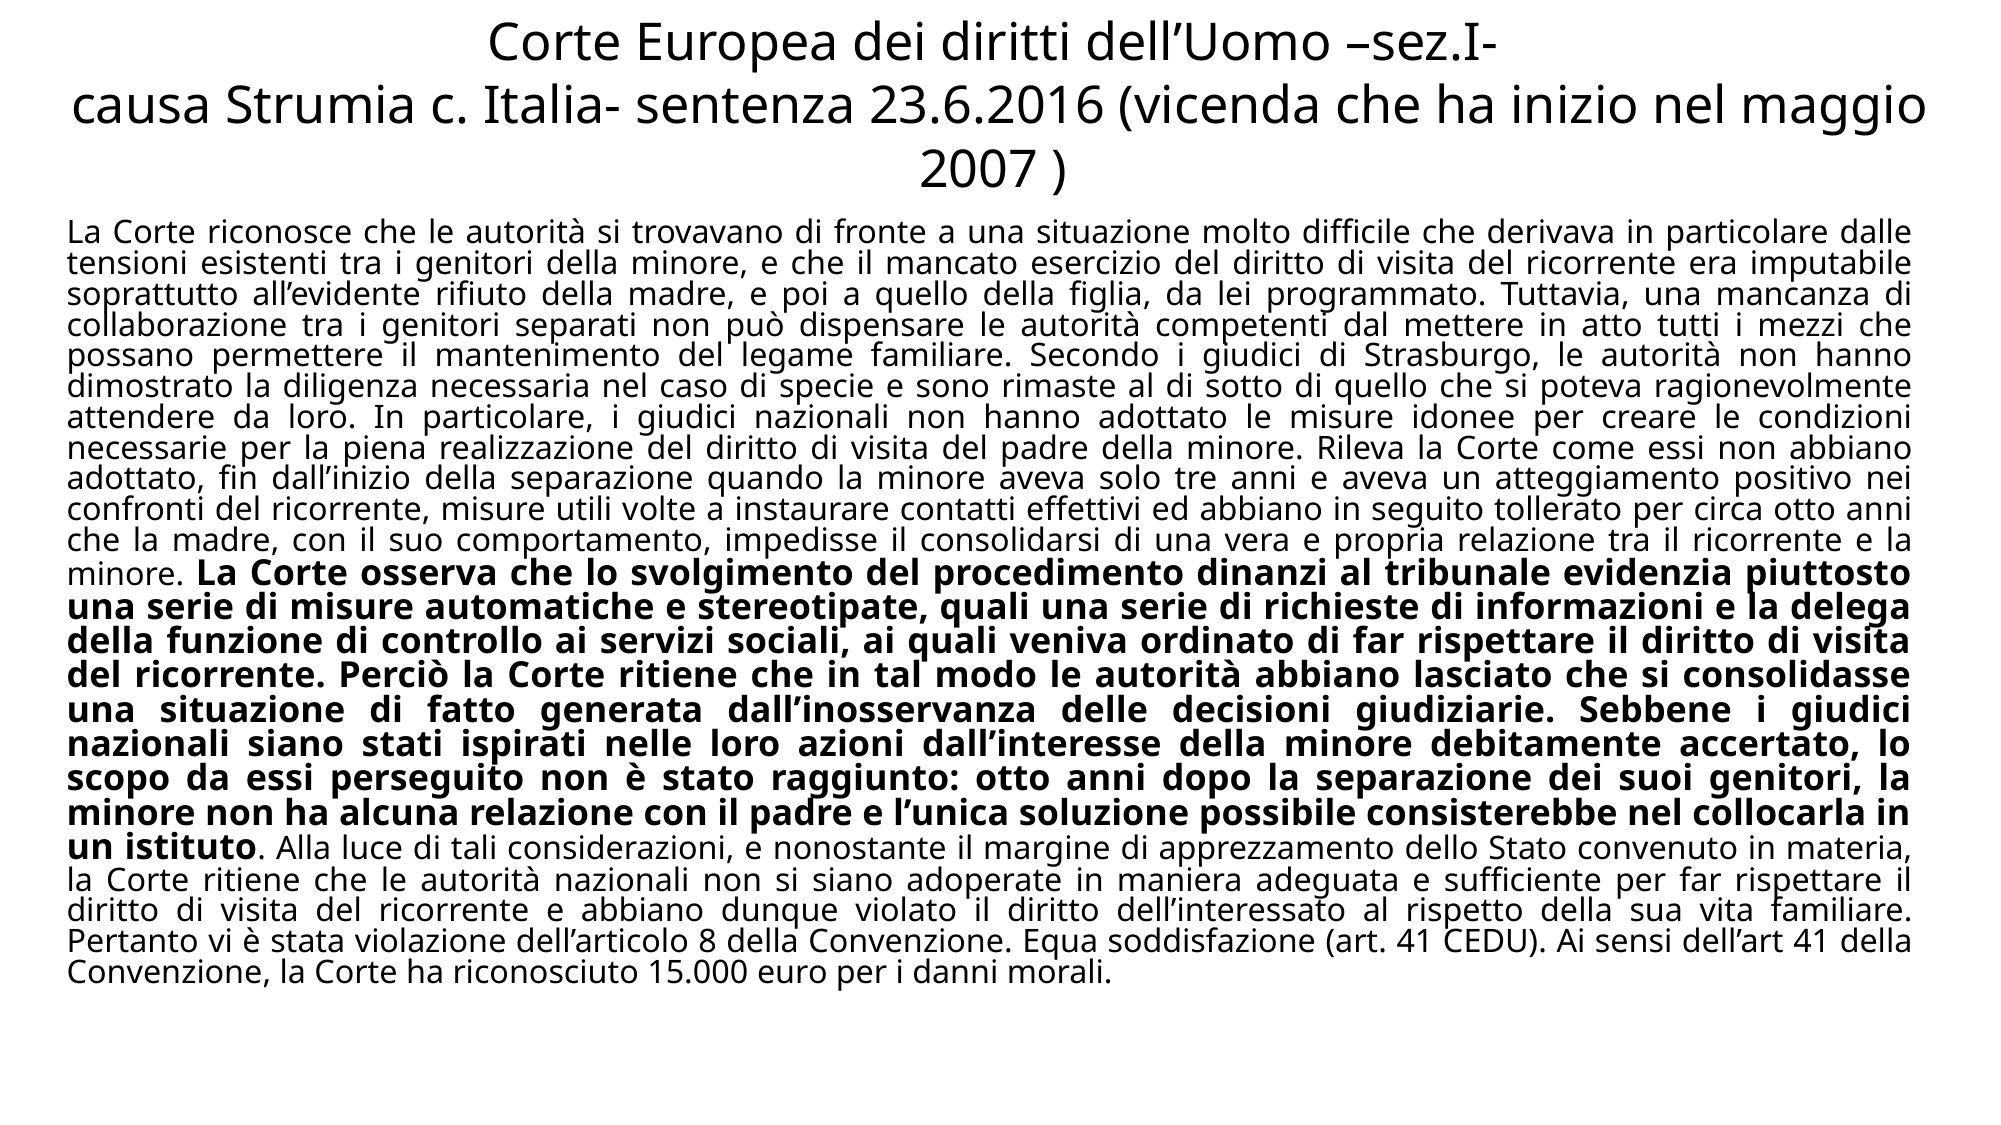

# Corte Europea dei diritti dell’Uomo –sez.I- causa Strumia c. Italia- sentenza 23.6.2016 (vicenda che ha inizio nel maggio 2007 )
La Corte riconosce che le autorità si trovavano di fronte a una situazione molto difficile che derivava in particolare dalle tensioni esistenti tra i genitori della minore, e che il mancato esercizio del diritto di visita del ricorrente era imputabile soprattutto all’evidente rifiuto della madre, e poi a quello della figlia, da lei programmato. Tuttavia, una mancanza di collaborazione tra i genitori separati non può dispensare le autorità competenti dal mettere in atto tutti i mezzi che possano permettere il mantenimento del legame familiare. Secondo i giudici di Strasburgo, le autorità non hanno dimostrato la diligenza necessaria nel caso di specie e sono rimaste al di sotto di quello che si poteva ragionevolmente attendere da loro. In particolare, i giudici nazionali non hanno adottato le misure idonee per creare le condizioni necessarie per la piena realizzazione del diritto di visita del padre della minore. Rileva la Corte come essi non abbiano adottato, fin dall’inizio della separazione quando la minore aveva solo tre anni e aveva un atteggiamento positivo nei confronti del ricorrente, misure utili volte a instaurare contatti effettivi ed abbiano in seguito tollerato per circa otto anni che la madre, con il suo comportamento, impedisse il consolidarsi di una vera e propria relazione tra il ricorrente e la minore. La Corte osserva che lo svolgimento del procedimento dinanzi al tribunale evidenzia piuttosto una serie di misure automatiche e stereotipate, quali una serie di richieste di informazioni e la delega della funzione di controllo ai servizi sociali, ai quali veniva ordinato di far rispettare il diritto di visita del ricorrente. Perciò la Corte ritiene che in tal modo le autorità abbiano lasciato che si consolidasse una situazione di fatto generata dall’inosservanza delle decisioni giudiziarie. Sebbene i giudici nazionali siano stati ispirati nelle loro azioni dall’interesse della minore debitamente accertato, lo scopo da essi perseguito non è stato raggiunto: otto anni dopo la separazione dei suoi genitori, la minore non ha alcuna relazione con il padre e l’unica soluzione possibile consisterebbe nel collocarla in un istituto. Alla luce di tali considerazioni, e nonostante il margine di apprezzamento dello Stato convenuto in materia, la Corte ritiene che le autorità nazionali non si siano adoperate in maniera adeguata e sufficiente per far rispettare il diritto di visita del ricorrente e abbiano dunque violato il diritto dell’interessato al rispetto della sua vita familiare. Pertanto vi è stata violazione dell’articolo 8 della Convenzione. Equa soddisfazione (art. 41 CEDU). Ai sensi dell’art 41 della Convenzione, la Corte ha riconosciuto 15.000 euro per i danni morali.